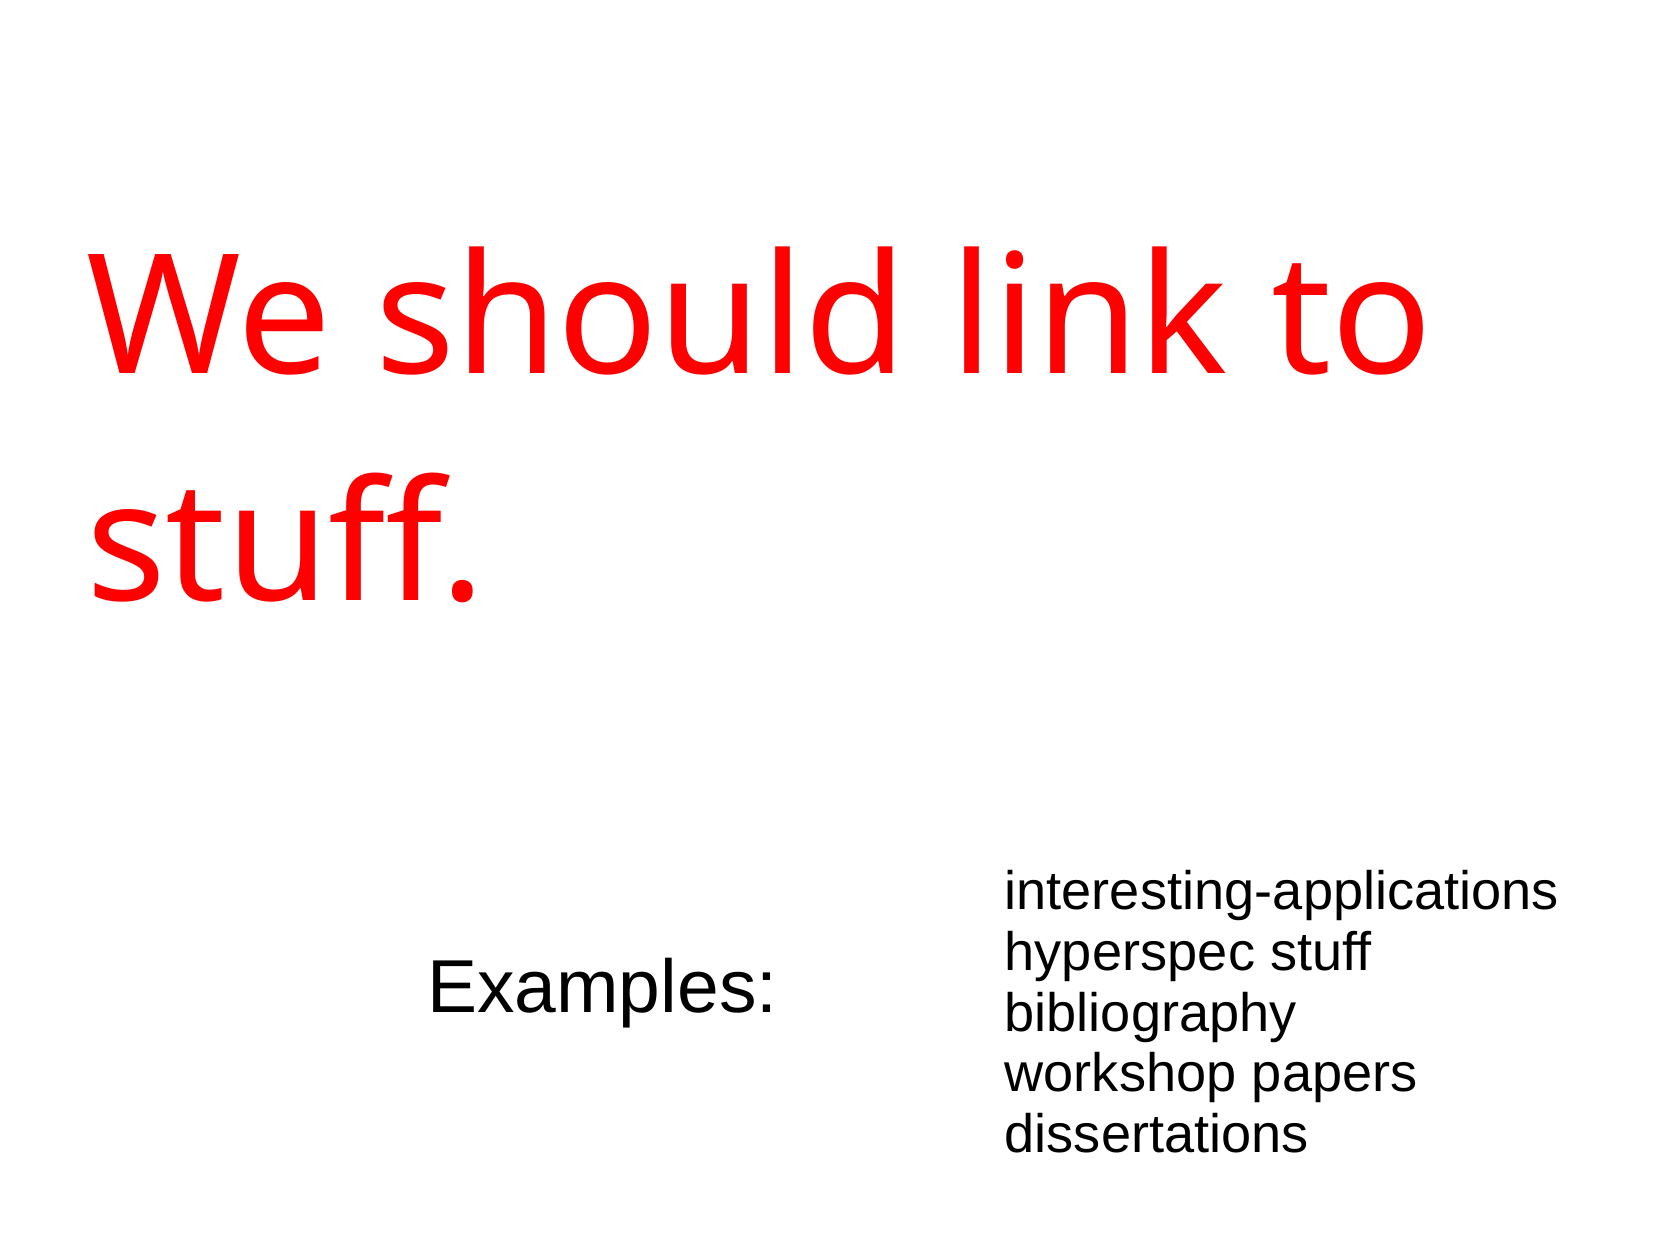

We should link to
stuff.
interesting-applications
hyperspec stuff
bibliography
workshop papers
dissertations
Examples: